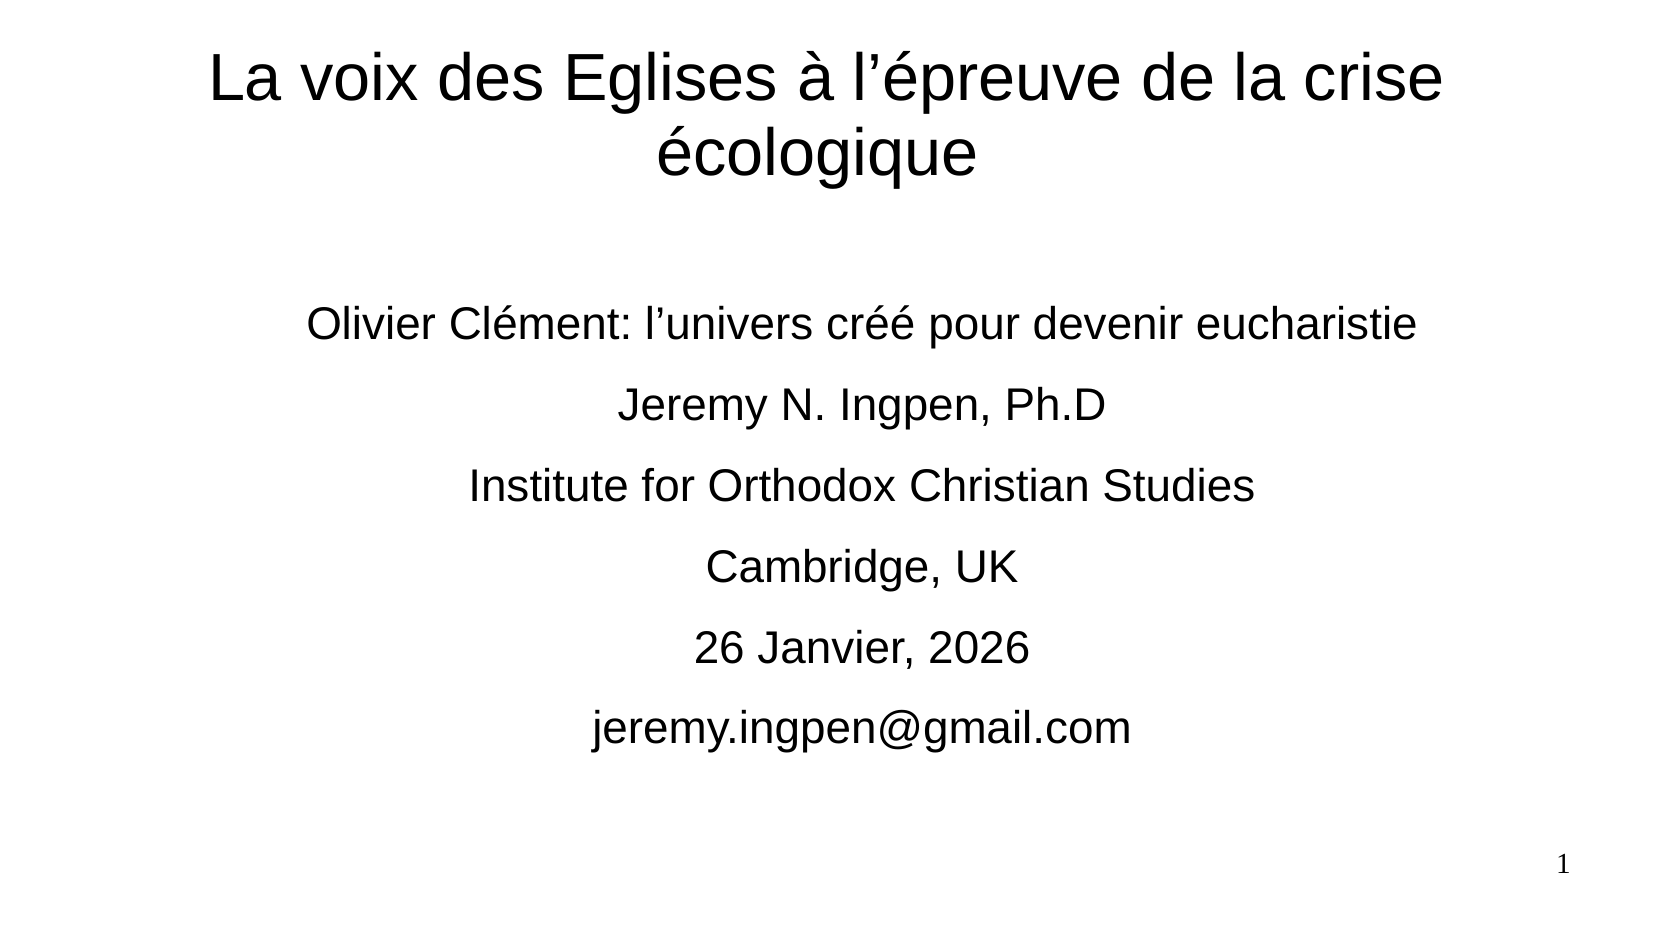

# La voix des Eglises à l’épreuve de la crise écologique
Olivier Clément: l’univers créé pour devenir eucharistie
Jeremy N. Ingpen, Ph.D
Institute for Orthodox Christian Studies
Cambridge, UK
26 Janvier, 2026
jeremy.ingpen@gmail.com
1